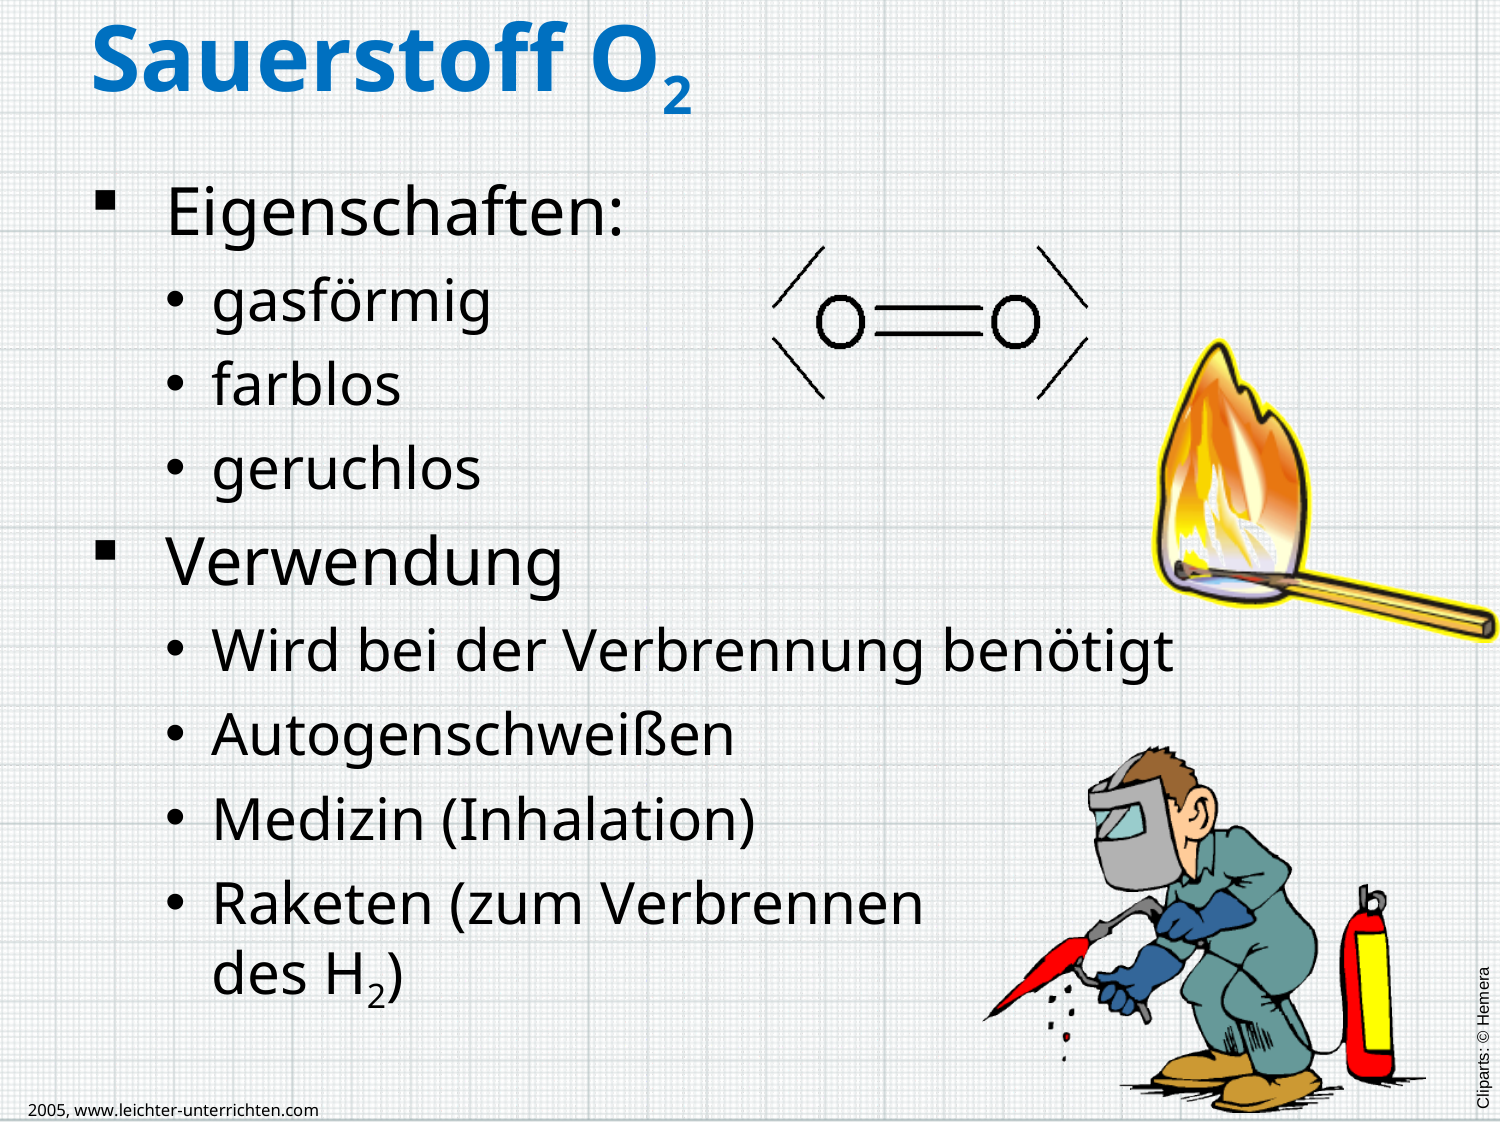

# Sauerstoff O2
Eigenschaften:
gasförmig
farblos
geruchlos
Verwendung
Wird bei der Verbrennung benötigt
Autogenschweißen
Medizin (Inhalation)
Raketen (zum Verbrennen
des H2)
Cliparts: © Hemera